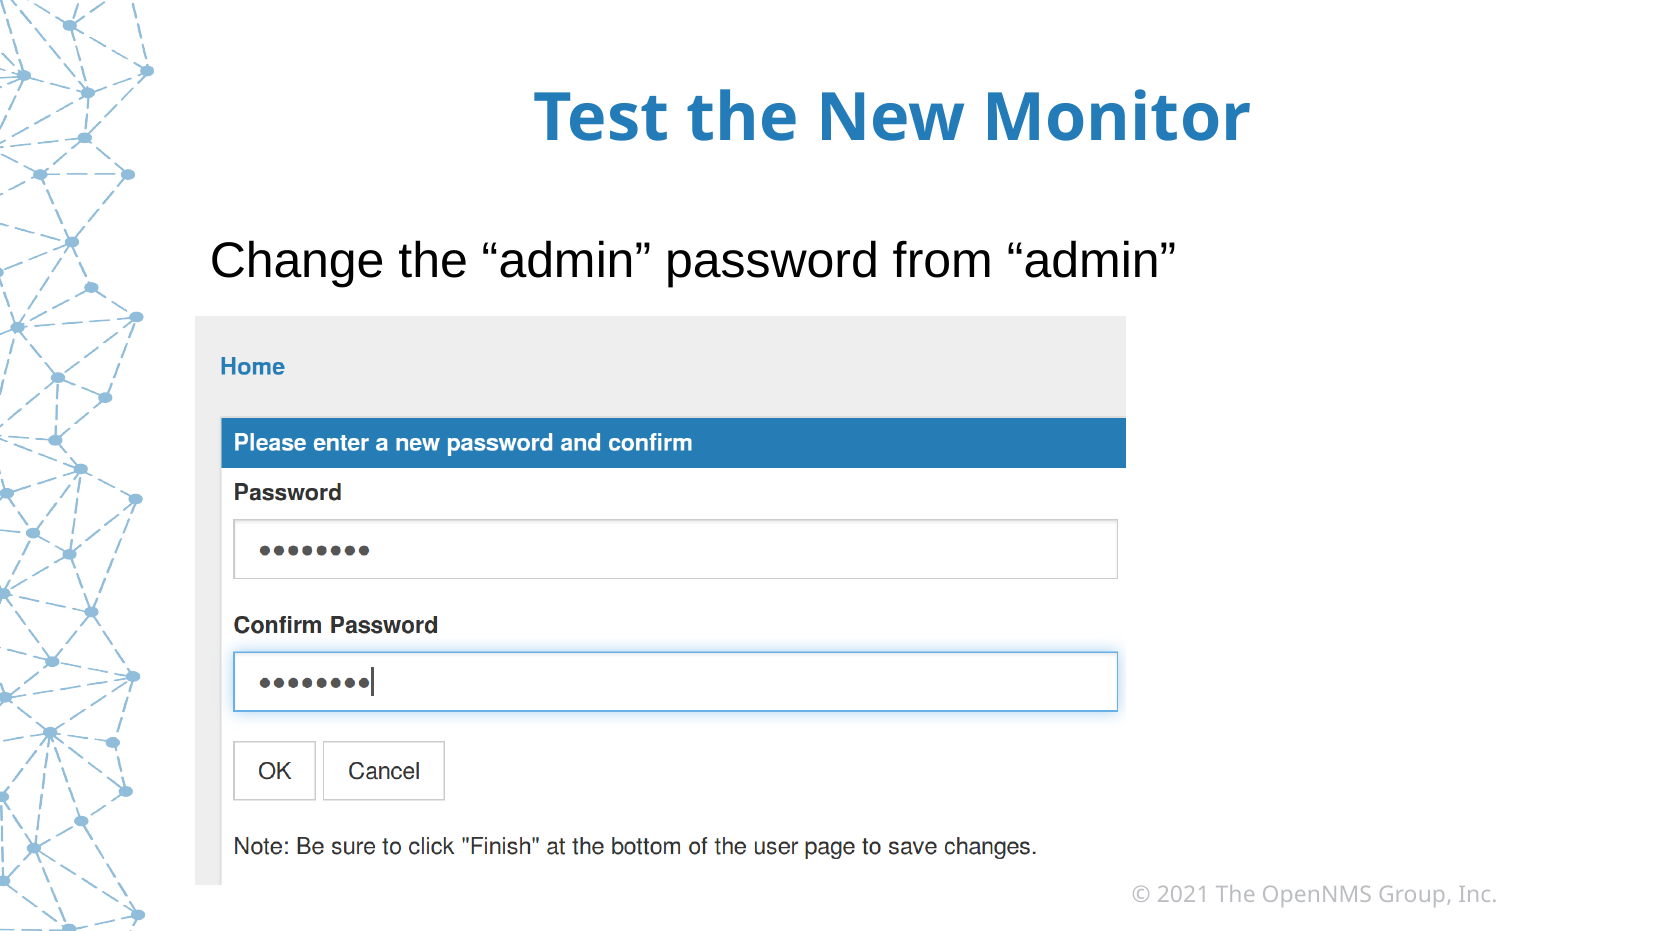

# Test the New Monitor
Change the “admin” password from “admin”